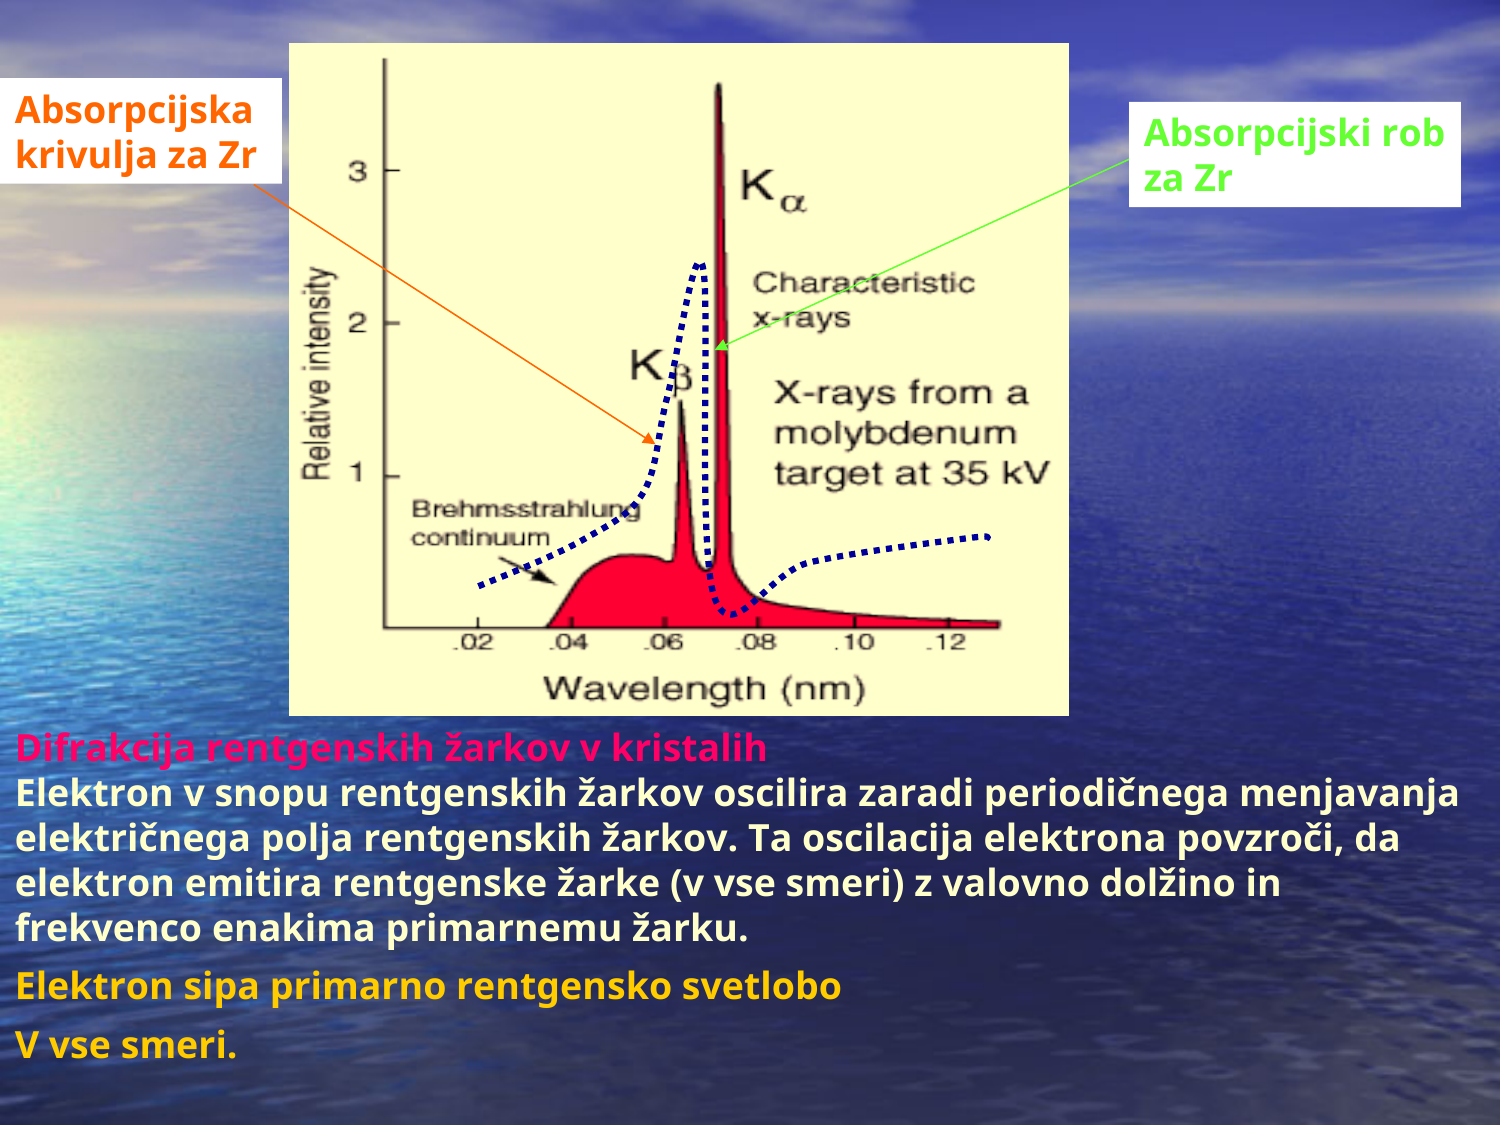

Absorpcijska
krivulja za Zr
Absorpcijski rob
za Zr
Difrakcija rentgenskih žarkov v kristalih
Elektron v snopu rentgenskih žarkov oscilira zaradi periodičnega menjavanja električnega polja rentgenskih žarkov. Ta oscilacija elektrona povzroči, da elektron emitira rentgenske žarke (v vse smeri) z valovno dolžino in frekvenco enakima primarnemu žarku.
Elektron sipa primarno rentgensko svetlobo
V vse smeri.